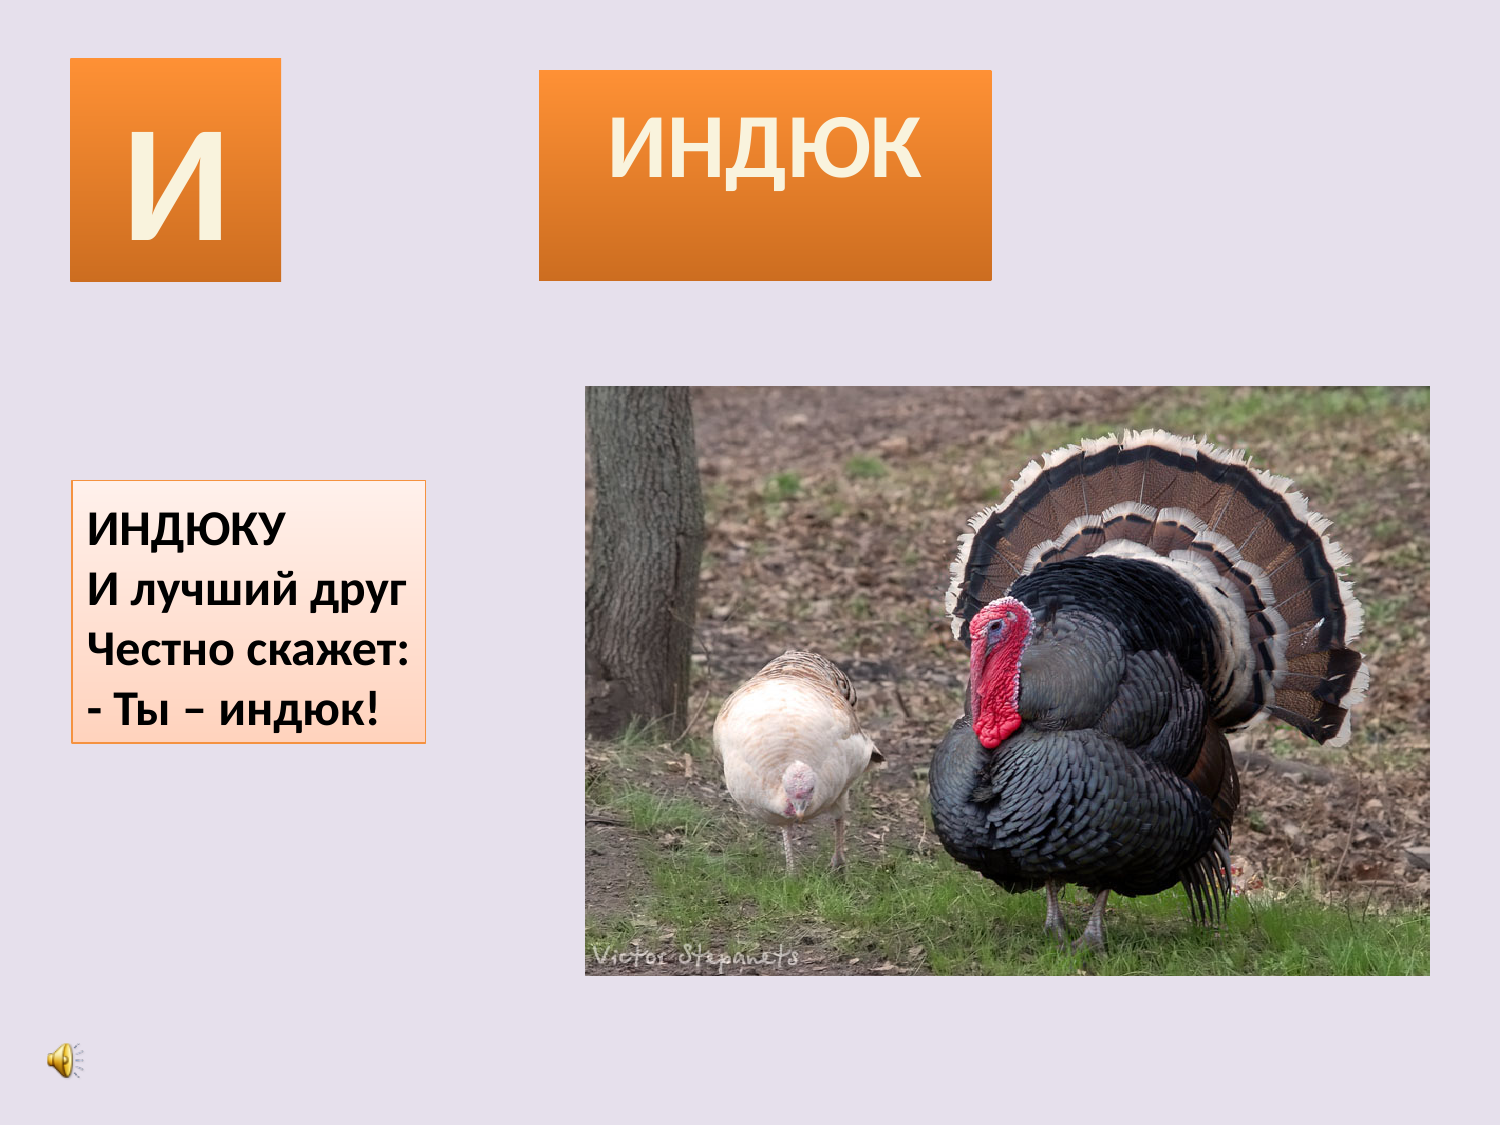

И
# ИНДЮК
ИНДЮКУ
И лучший друг
Честно скажет:
- Ты – индюк!